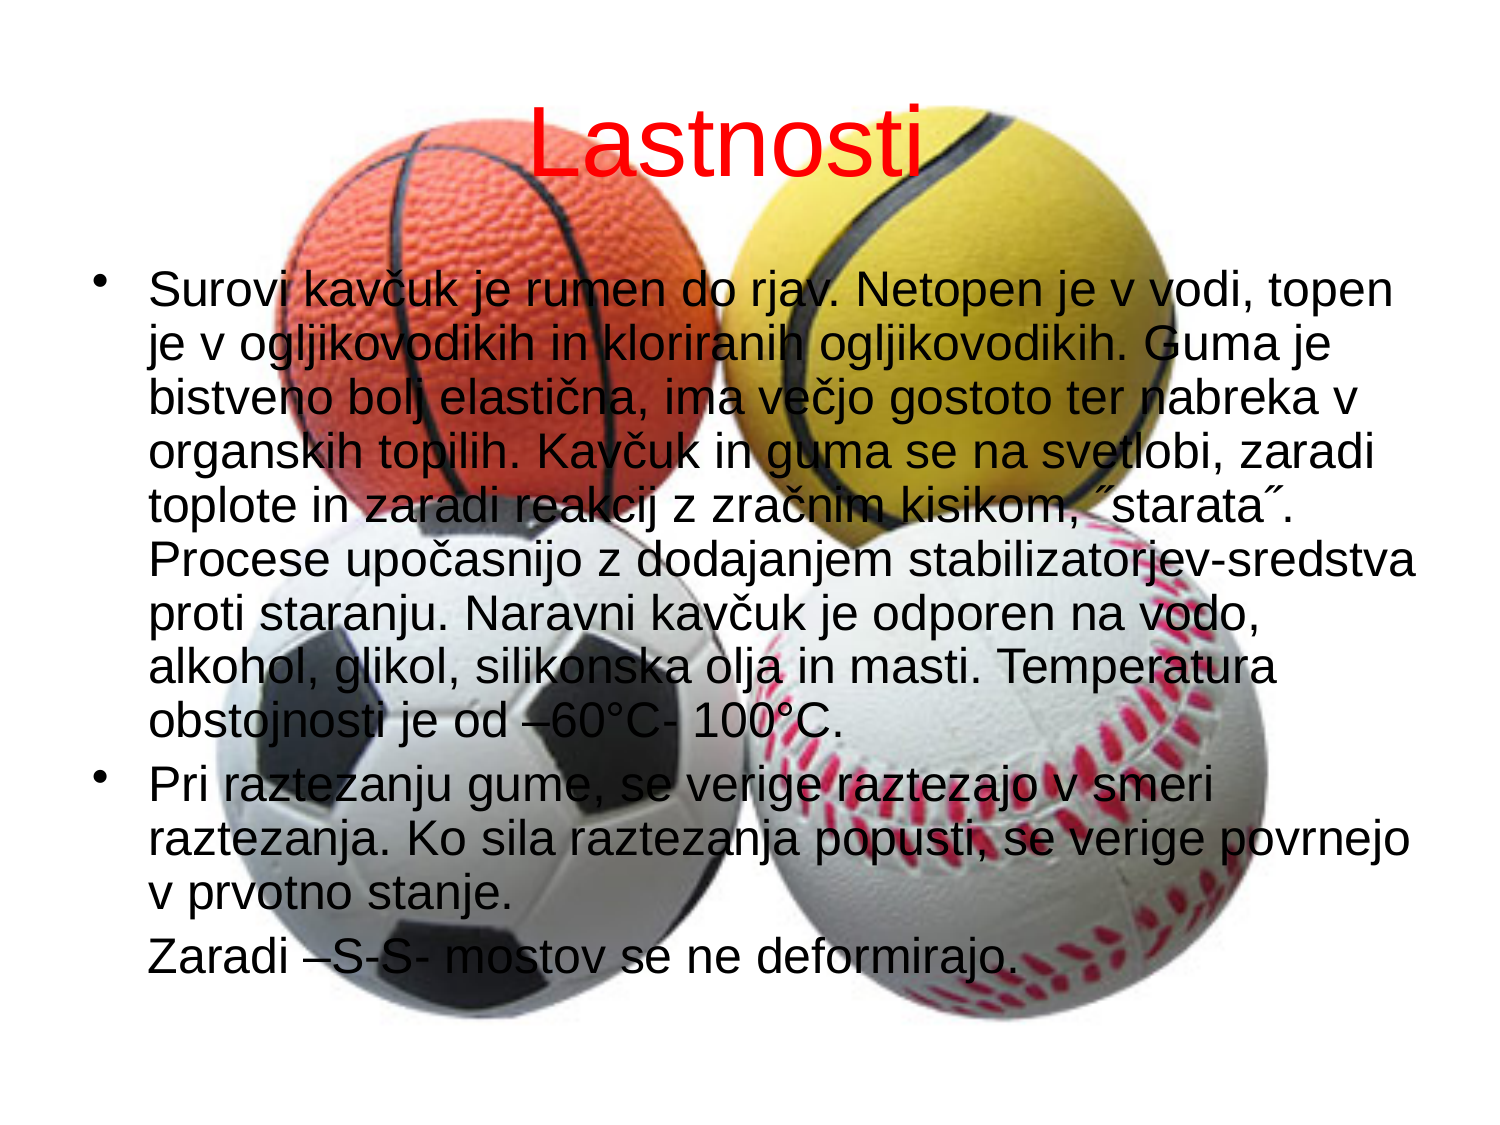

# Lastnosti
Surovi kavčuk je rumen do rjav. Netopen je v vodi, topen je v ogljikovodikih in kloriranih ogljikovodikih. Guma je bistveno bolj elastična, ima večjo gostoto ter nabreka v organskih topilih. Kavčuk in guma se na svetlobi, zaradi toplote in zaradi reakcij z zračnim kisikom, ˝starata˝. Procese upočasnijo z dodajanjem stabilizatorjev-sredstva proti staranju. Naravni kavčuk je odporen na vodo, alkohol, glikol, silikonska olja in masti. Temperatura obstojnosti je od –60°C- 100°C.
Pri raztezanju gume, se verige raztezajo v smeri raztezanja. Ko sila raztezanja popusti, se verige povrnejo v prvotno stanje.
 Zaradi –S-S- mostov se ne deformirajo.